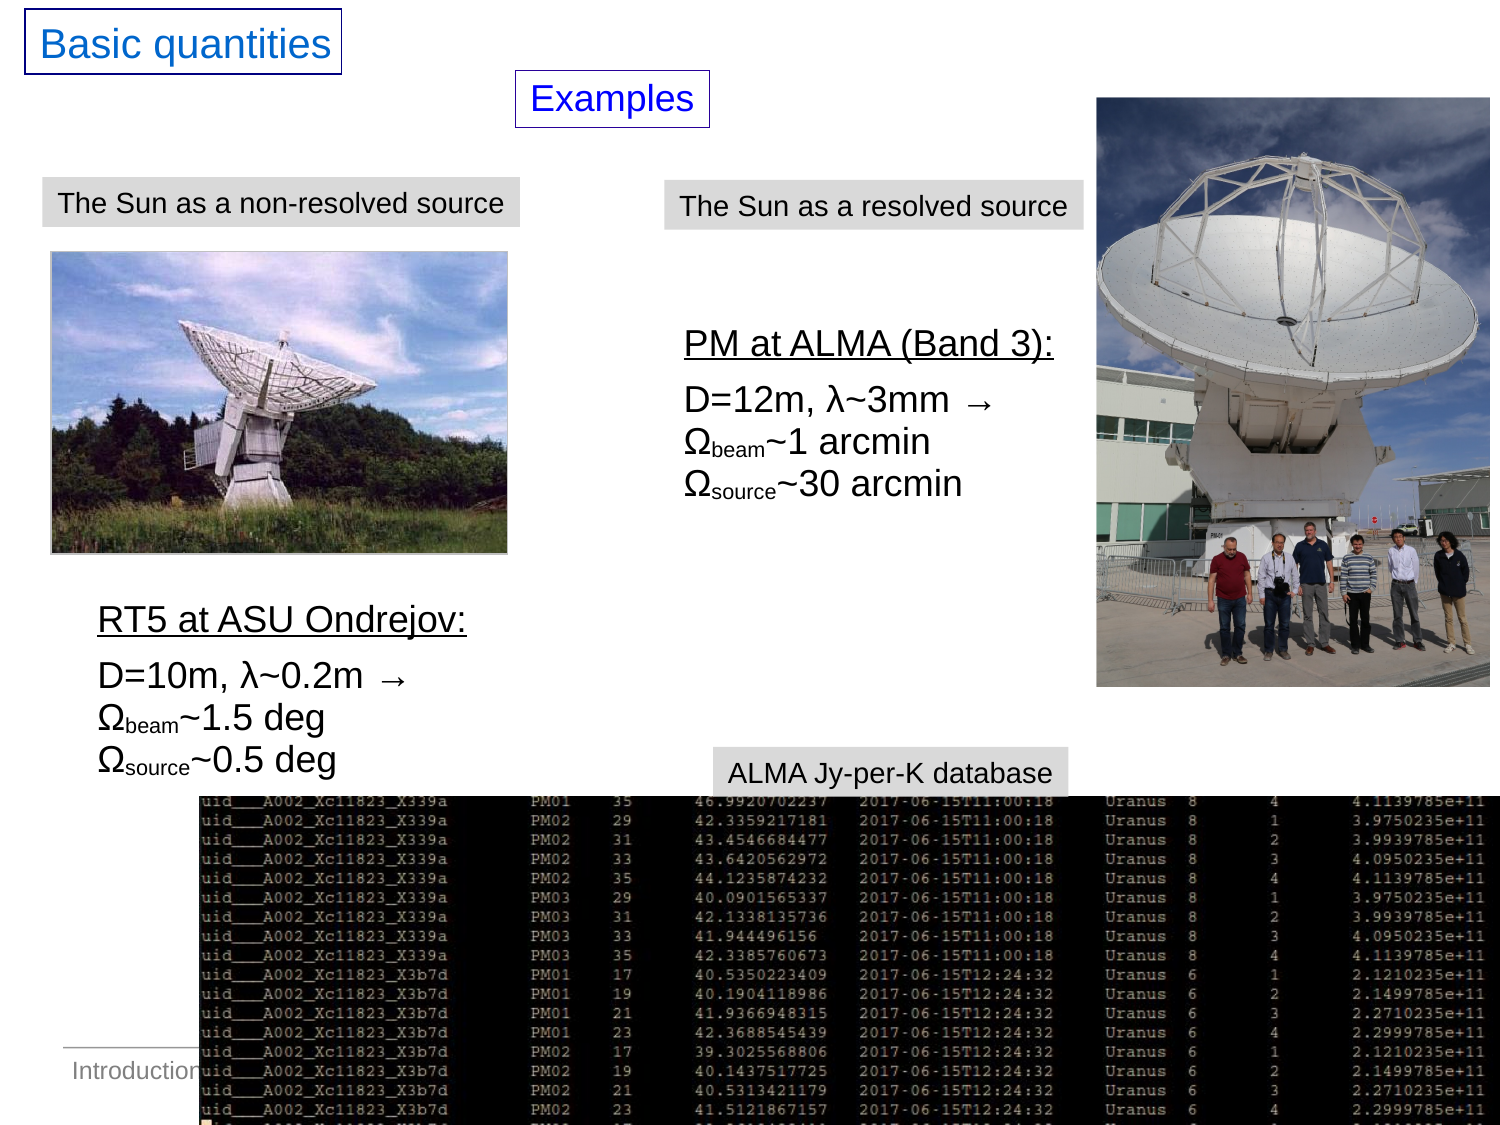

Basic quantities
Examples
The Sun as a non-resolved source
The Sun as a resolved source
PM at ALMA (Band 3):
D=12m, λ~3mm →
Ωbeam~1 arcmin
Ωsource~30 arcmin
RT5 at ASU Ondrejov:
D=10m, λ~0.2m →
Ωbeam~1.5 deg
Ωsource~0.5 deg
ALMA Jy-per-K database
Introduction to radio astronomy